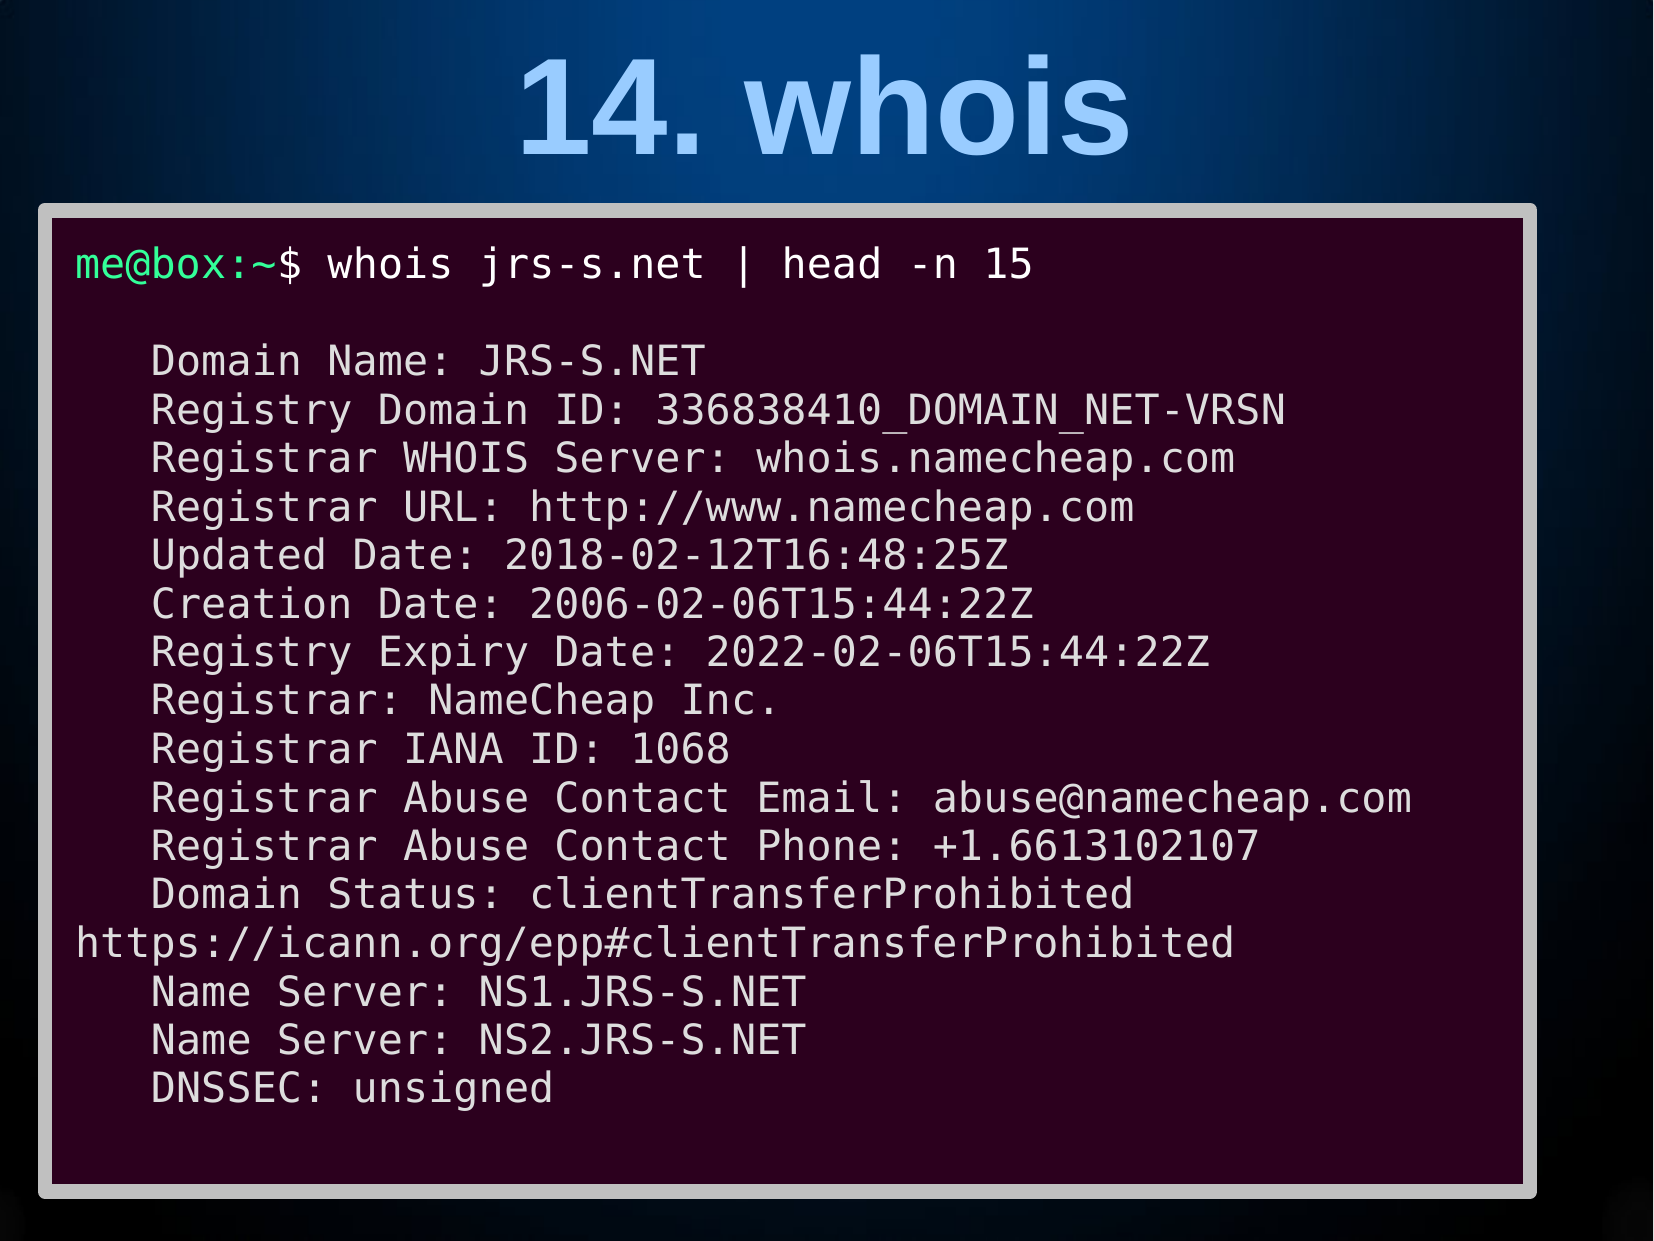

# 14. whois
me@box:~$ whois jrs-s.net | head -n 15
 Domain Name: JRS-S.NET
 Registry Domain ID: 336838410_DOMAIN_NET-VRSN
 Registrar WHOIS Server: whois.namecheap.com
 Registrar URL: http://www.namecheap.com
 Updated Date: 2018-02-12T16:48:25Z
 Creation Date: 2006-02-06T15:44:22Z
 Registry Expiry Date: 2022-02-06T15:44:22Z
 Registrar: NameCheap Inc.
 Registrar IANA ID: 1068
 Registrar Abuse Contact Email: abuse@namecheap.com
 Registrar Abuse Contact Phone: +1.6613102107
 Domain Status: clientTransferProhibited https://icann.org/epp#clientTransferProhibited
 Name Server: NS1.JRS-S.NET
 Name Server: NS2.JRS-S.NET
 DNSSEC: unsigned